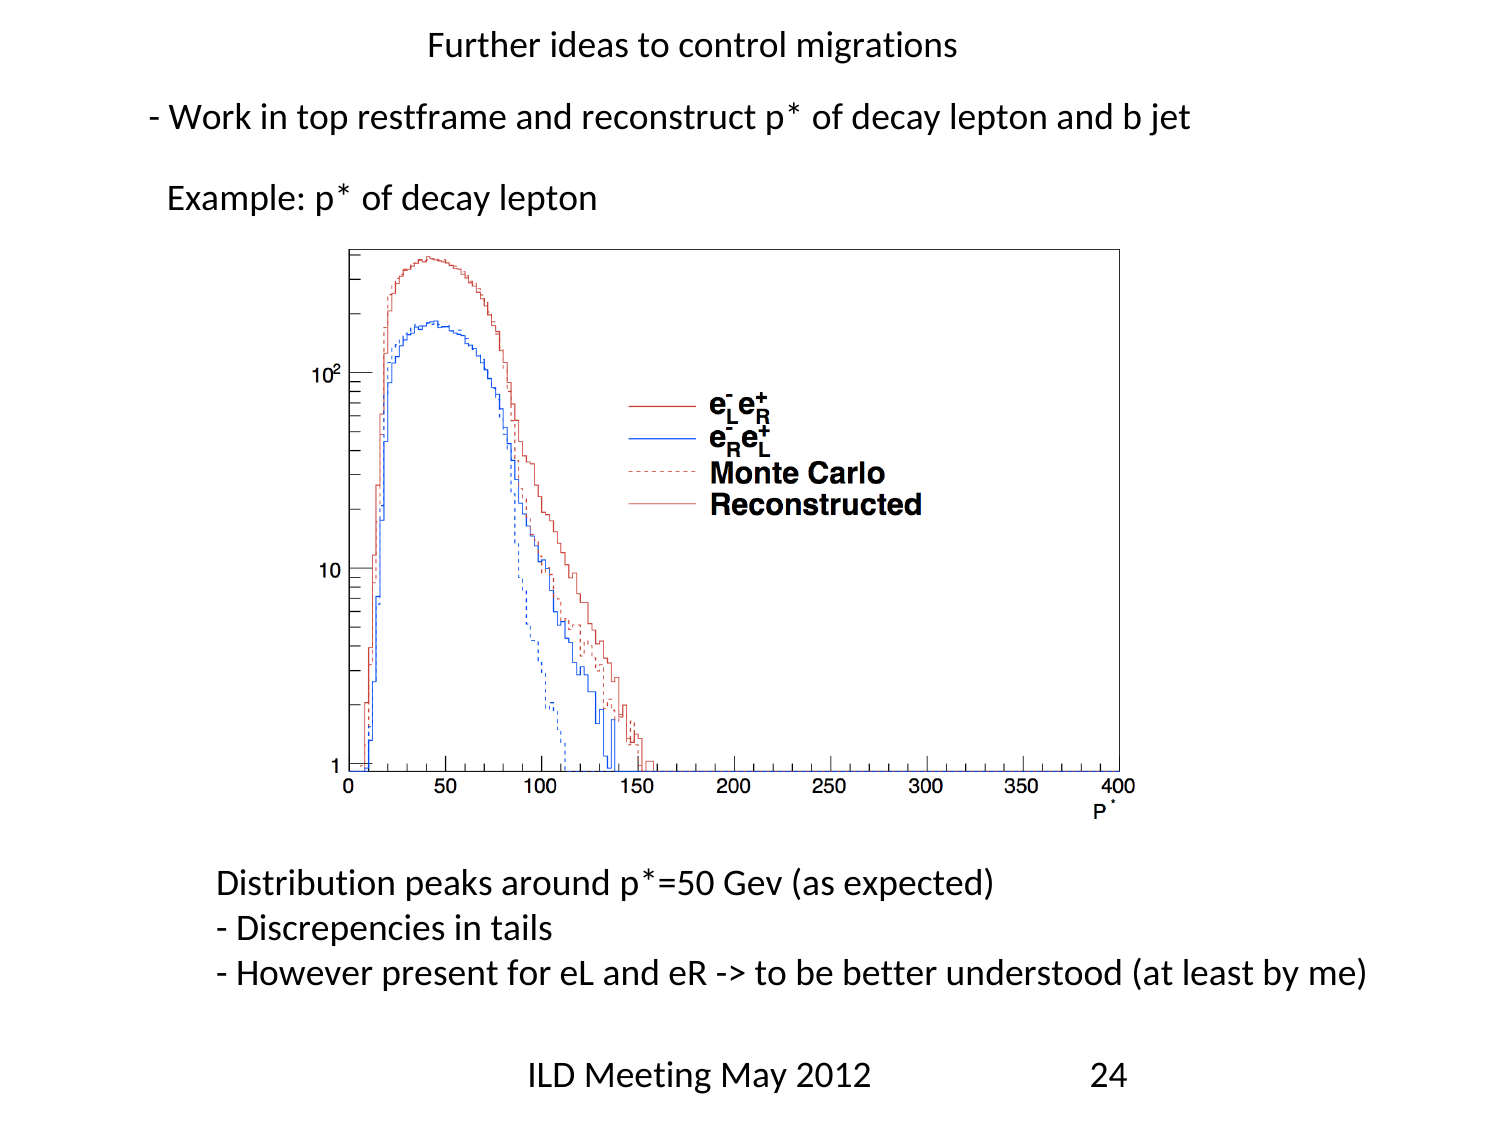

Further ideas to control migrations
- Work in top restframe and reconstruct p* of decay lepton and b jet
Example: p* of decay lepton
Distribution peaks around p*=50 Gev (as expected)
- Discrepencies in tails
- However present for eL and eR -> to be better understood (at least by me)
24
ILD Meeting May 2012